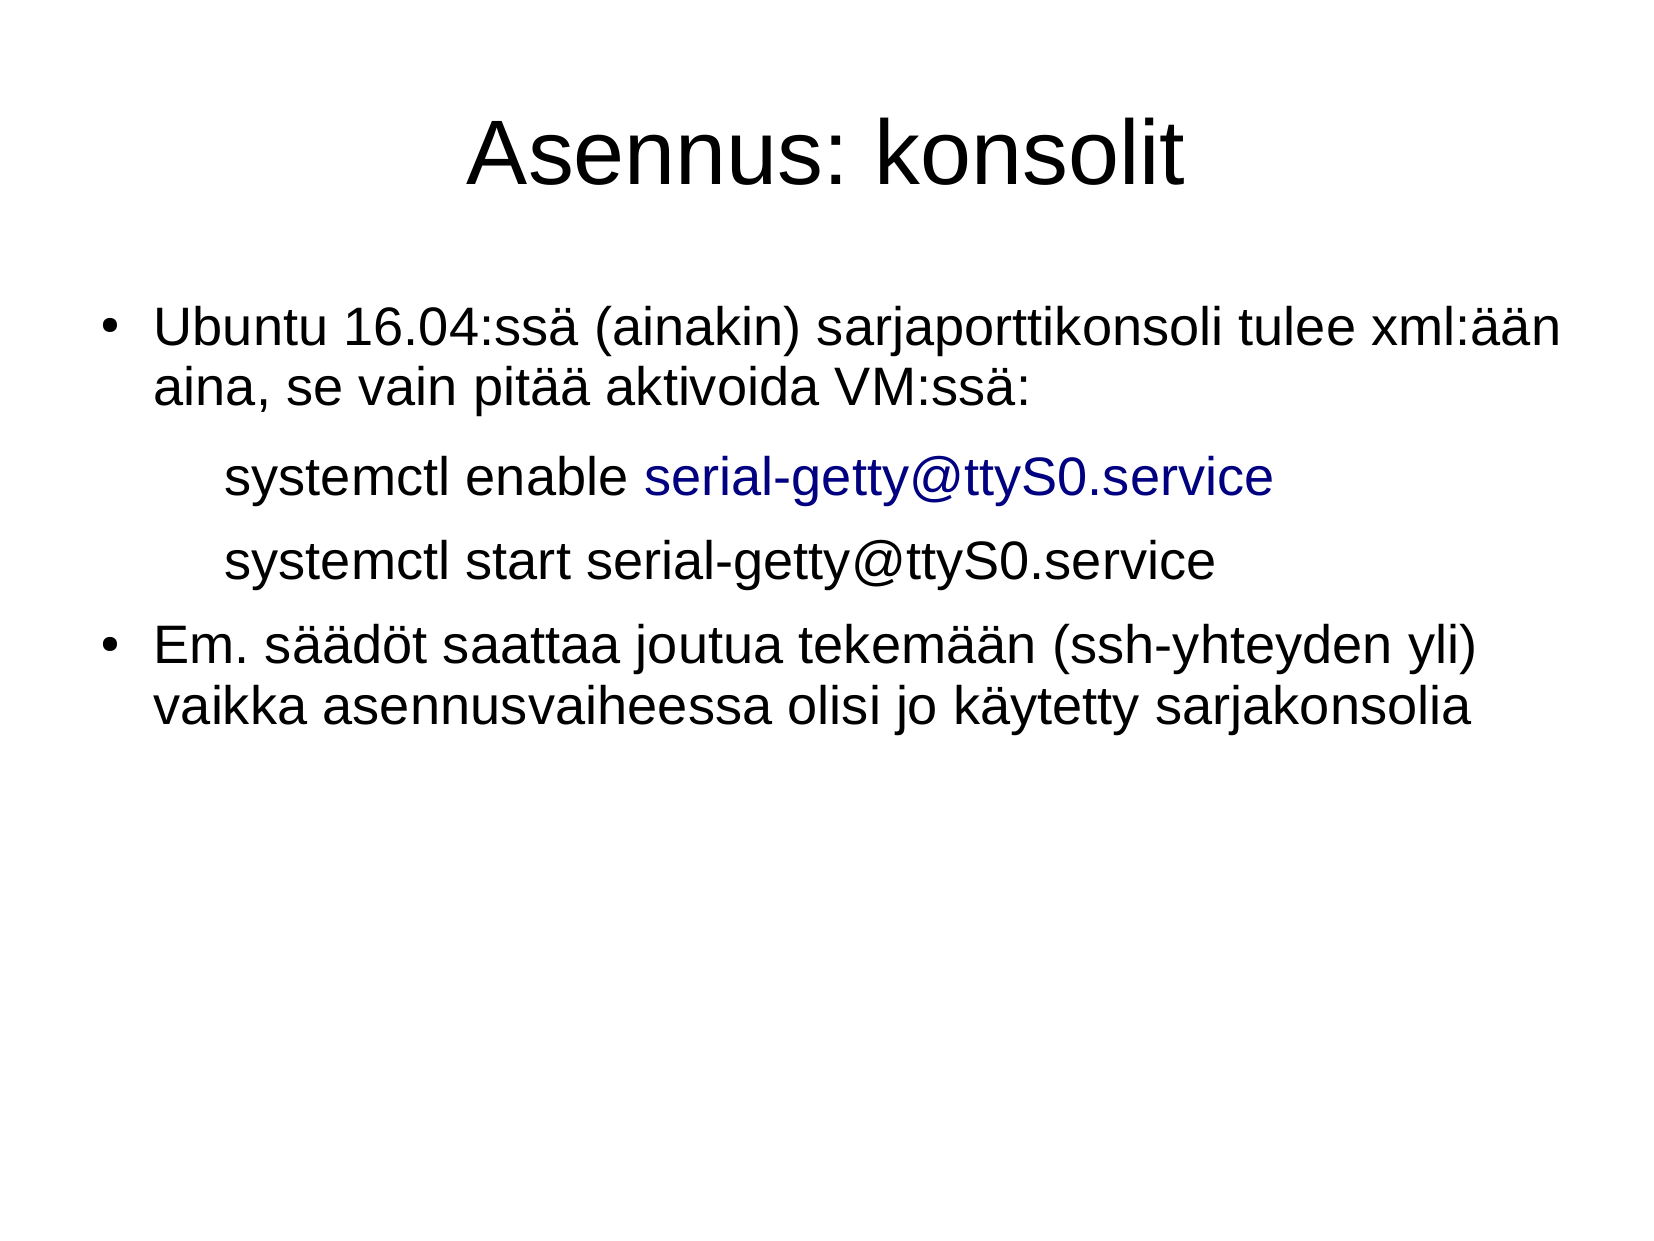

# Asennus: konsolit
Ubuntu 16.04:ssä (ainakin) sarjaporttikonsoli tulee xml:ään aina, se vain pitää aktivoida VM:ssä:
systemctl enable serial-getty@ttyS0.service
systemctl start serial-getty@ttyS0.service
Em. säädöt saattaa joutua tekemään (ssh-yhteyden yli) vaikka asennusvaiheessa olisi jo käytetty sarjakonsolia